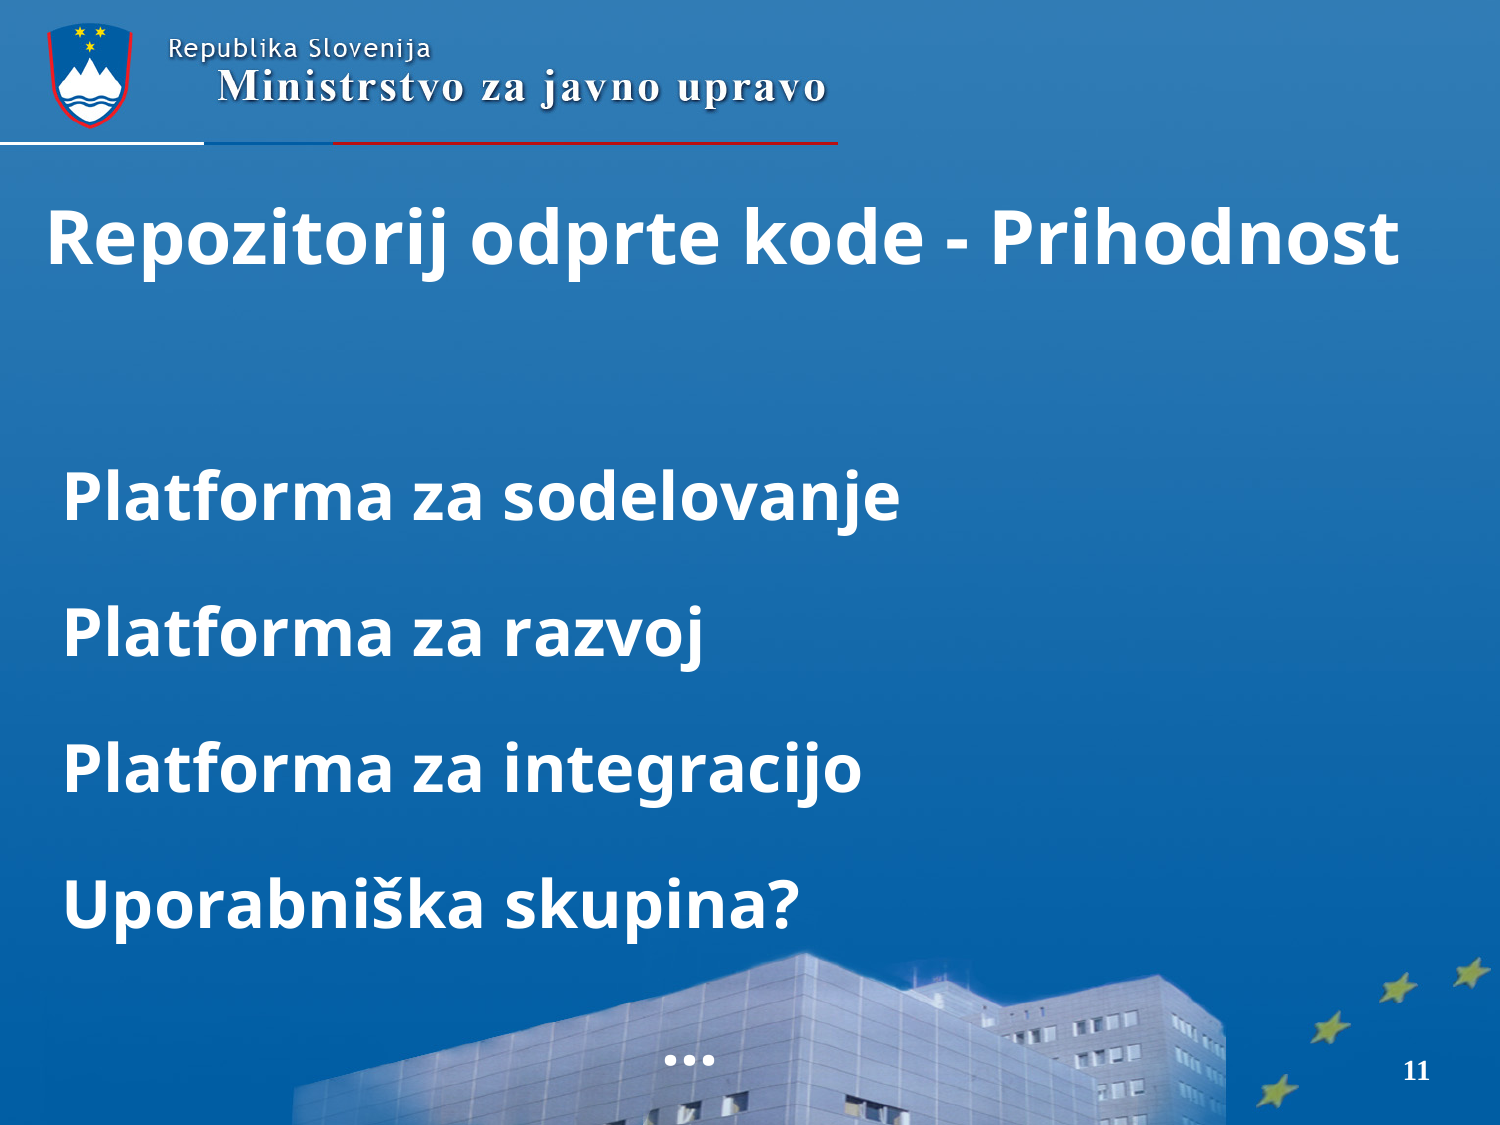

# Repozitorij odprte kode - Prihodnost
 Platforma za sodelovanje
 Platforma za razvoj
 Platforma za integracijo
 Uporabniška skupina?
				 ...
11